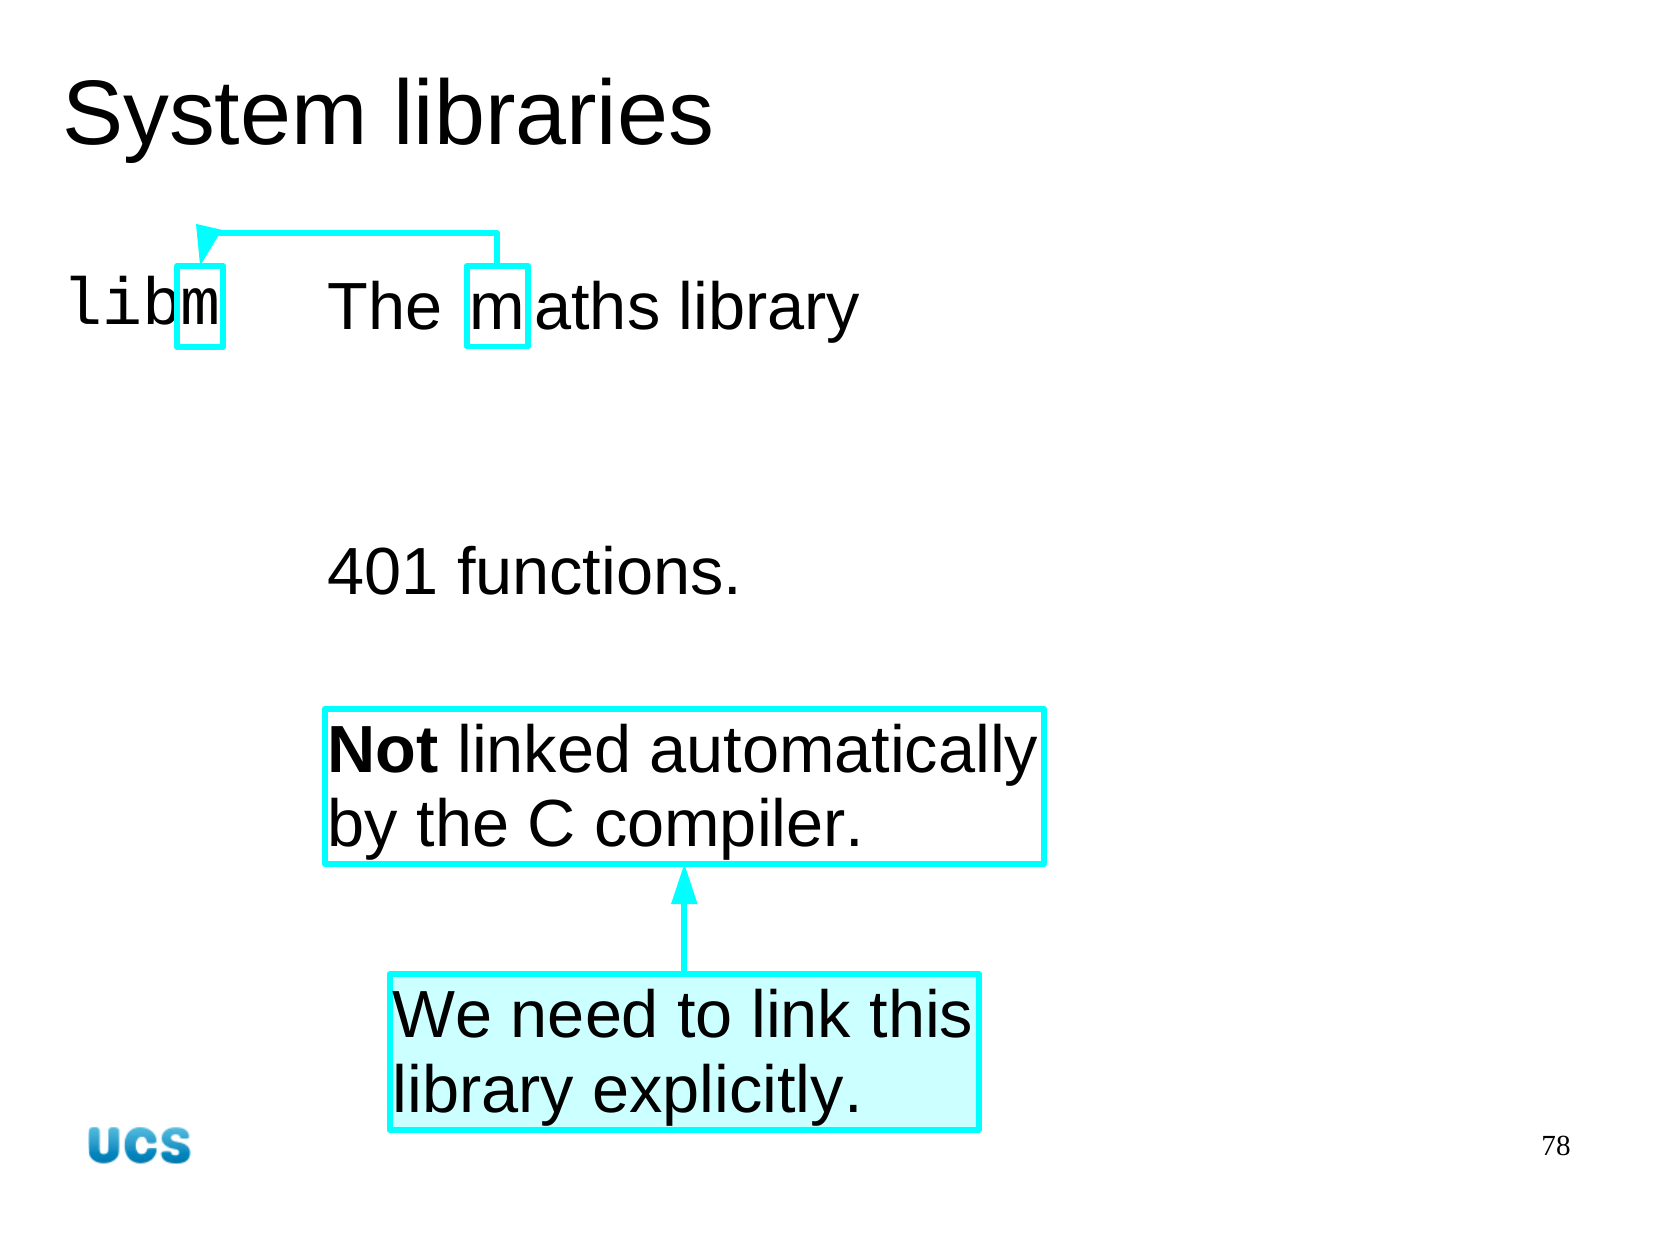

System libraries
lib
m
The
m
aths library
401 functions.
Not linked automatically
by the C compiler.
We need to link this
library explicitly.
78